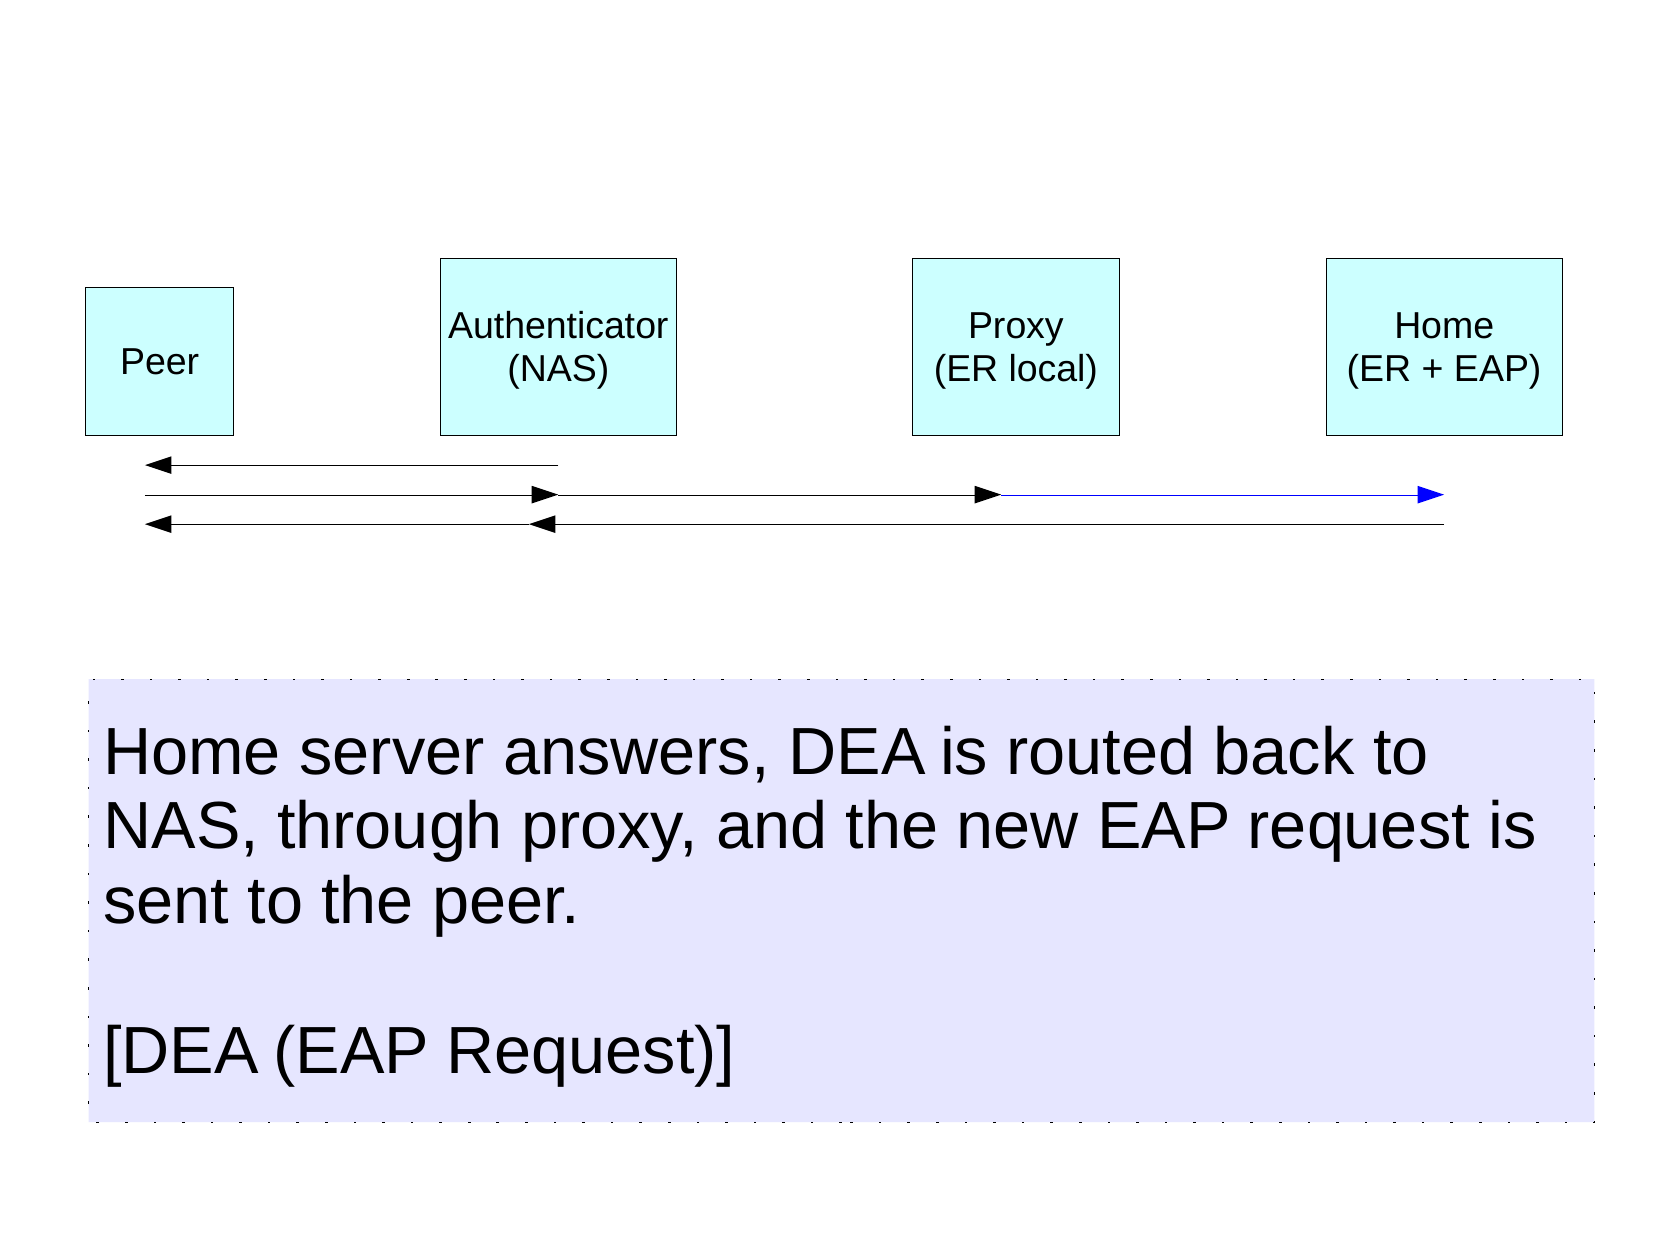

Authenticator
(NAS)
Proxy
(ER local)
Home
(ER + EAP)
Peer
Home server answers, DEA is routed back to NAS, through proxy, and the new EAP request is sent to the peer.
[DEA (EAP Request)]